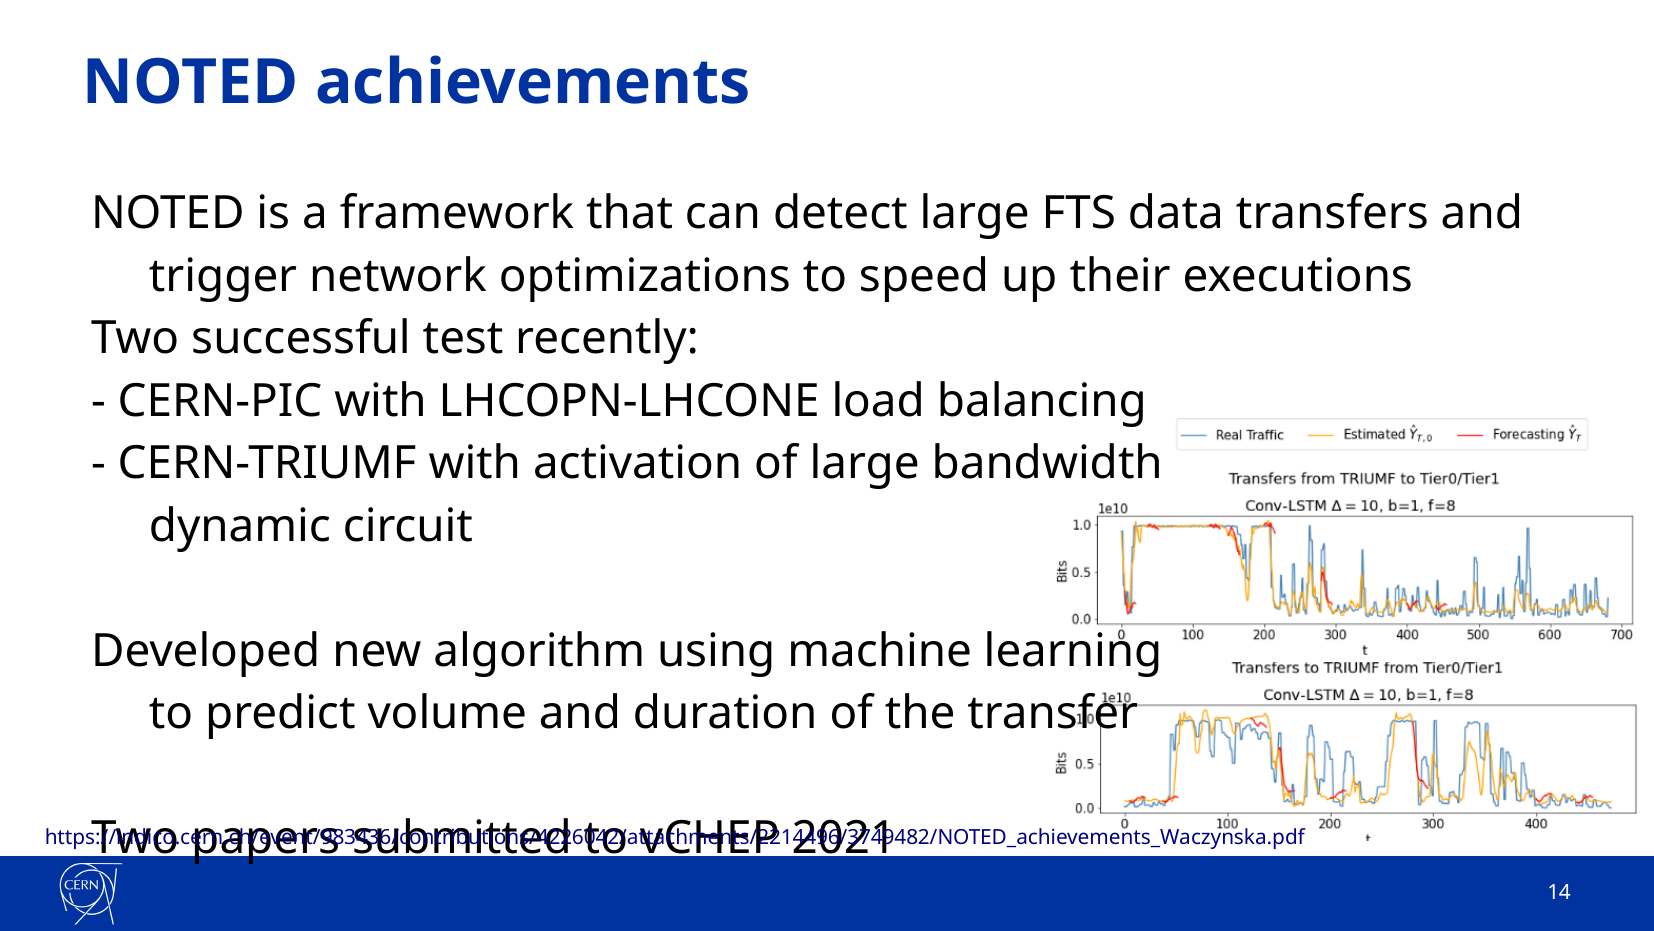

# NOTED achievements
NOTED is a framework that can detect large FTS data transfers and trigger network optimizations to speed up their executions
Two successful test recently:
- CERN-PIC with LHCOPN-LHCONE load balancing
- CERN-TRIUMF with activation of large bandwidth
dynamic circuit
Developed new algorithm using machine learning
to predict volume and duration of the transfer
Two papers submitted to vCHEP 2021
https://indico.cern.ch/event/983436/contributions/4226042/attachments/2214496/3749482/NOTED_achievements_Waczynska.pdf
14